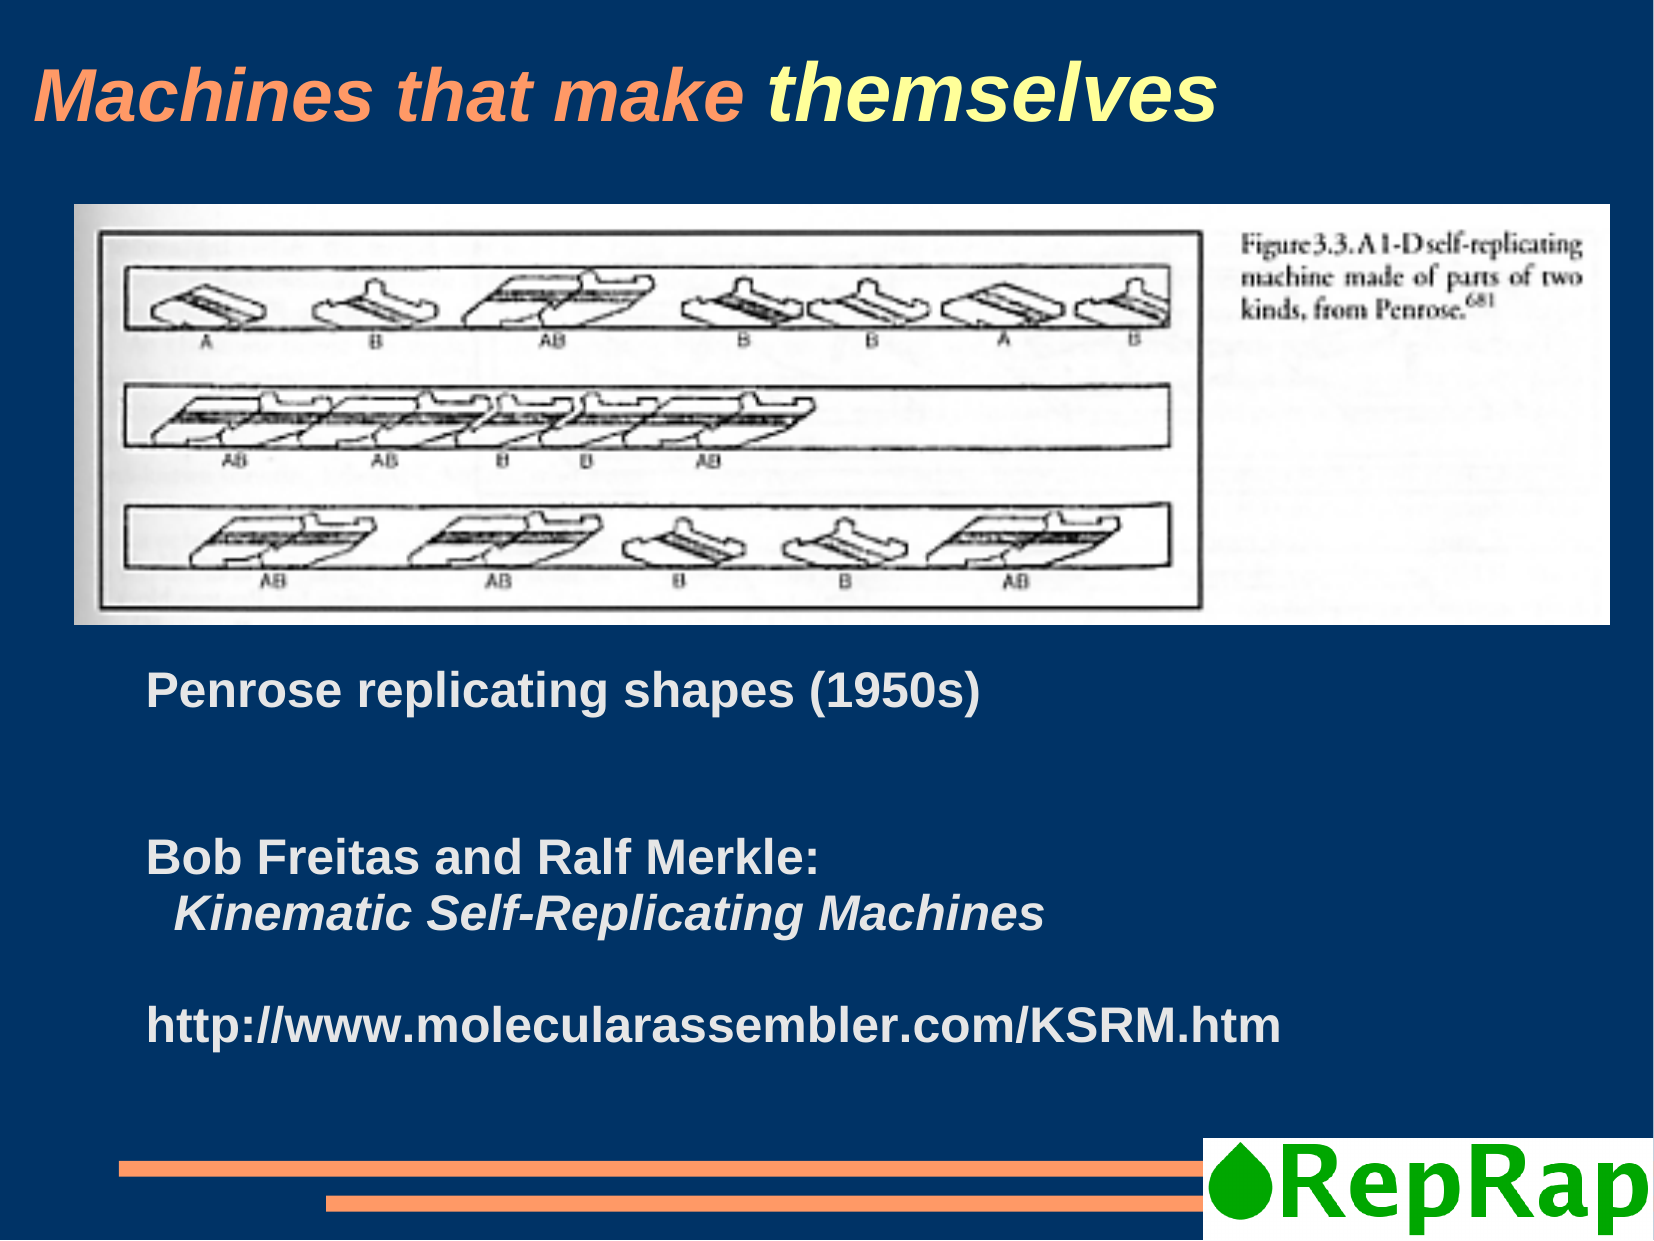

# Machines that make themselves
Penrose replicating shapes (1950s)
Bob Freitas and Ralf Merkle:
 Kinematic Self-Replicating Machines
http://www.molecularassembler.com/KSRM.htm